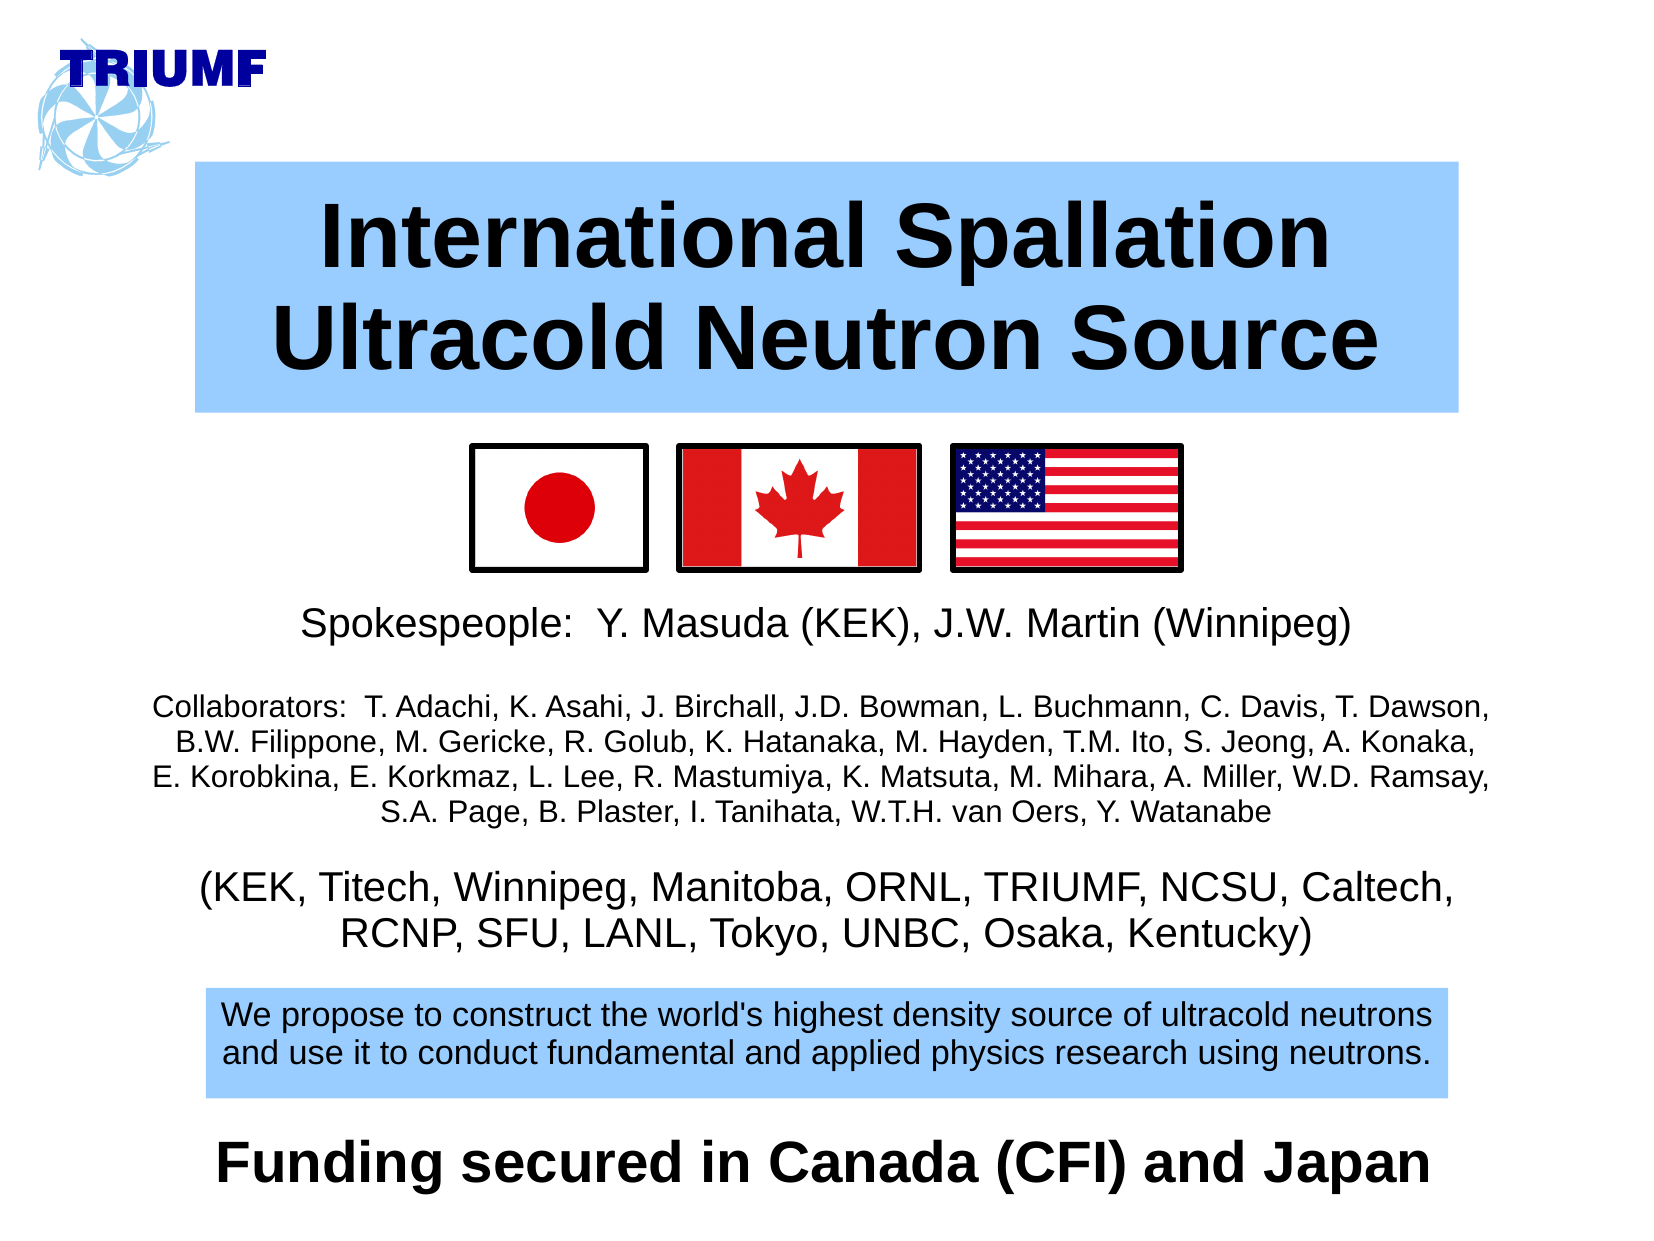

# International Spallation Ultracold Neutron Source
Spokespeople: Y. Masuda (KEK), J.W. Martin (Winnipeg)
Collaborators: T. Adachi, K. Asahi, J. Birchall, J.D. Bowman, L. Buchmann, C. Davis, T. Dawson,
B.W. Filippone, M. Gericke, R. Golub, K. Hatanaka, M. Hayden, T.M. Ito, S. Jeong, A. Konaka,
E. Korobkina, E. Korkmaz, L. Lee, R. Mastumiya, K. Matsuta, M. Mihara, A. Miller, W.D. Ramsay,
S.A. Page, B. Plaster, I. Tanihata, W.T.H. van Oers, Y. Watanabe
(KEK, Titech, Winnipeg, Manitoba, ORNL, TRIUMF, NCSU, Caltech,
RCNP, SFU, LANL, Tokyo, UNBC, Osaka, Kentucky)
We propose to construct the world's highest density source of ultracold neutrons
and use it to conduct fundamental and applied physics research using neutrons.
Funding secured in Canada (CFI) and Japan